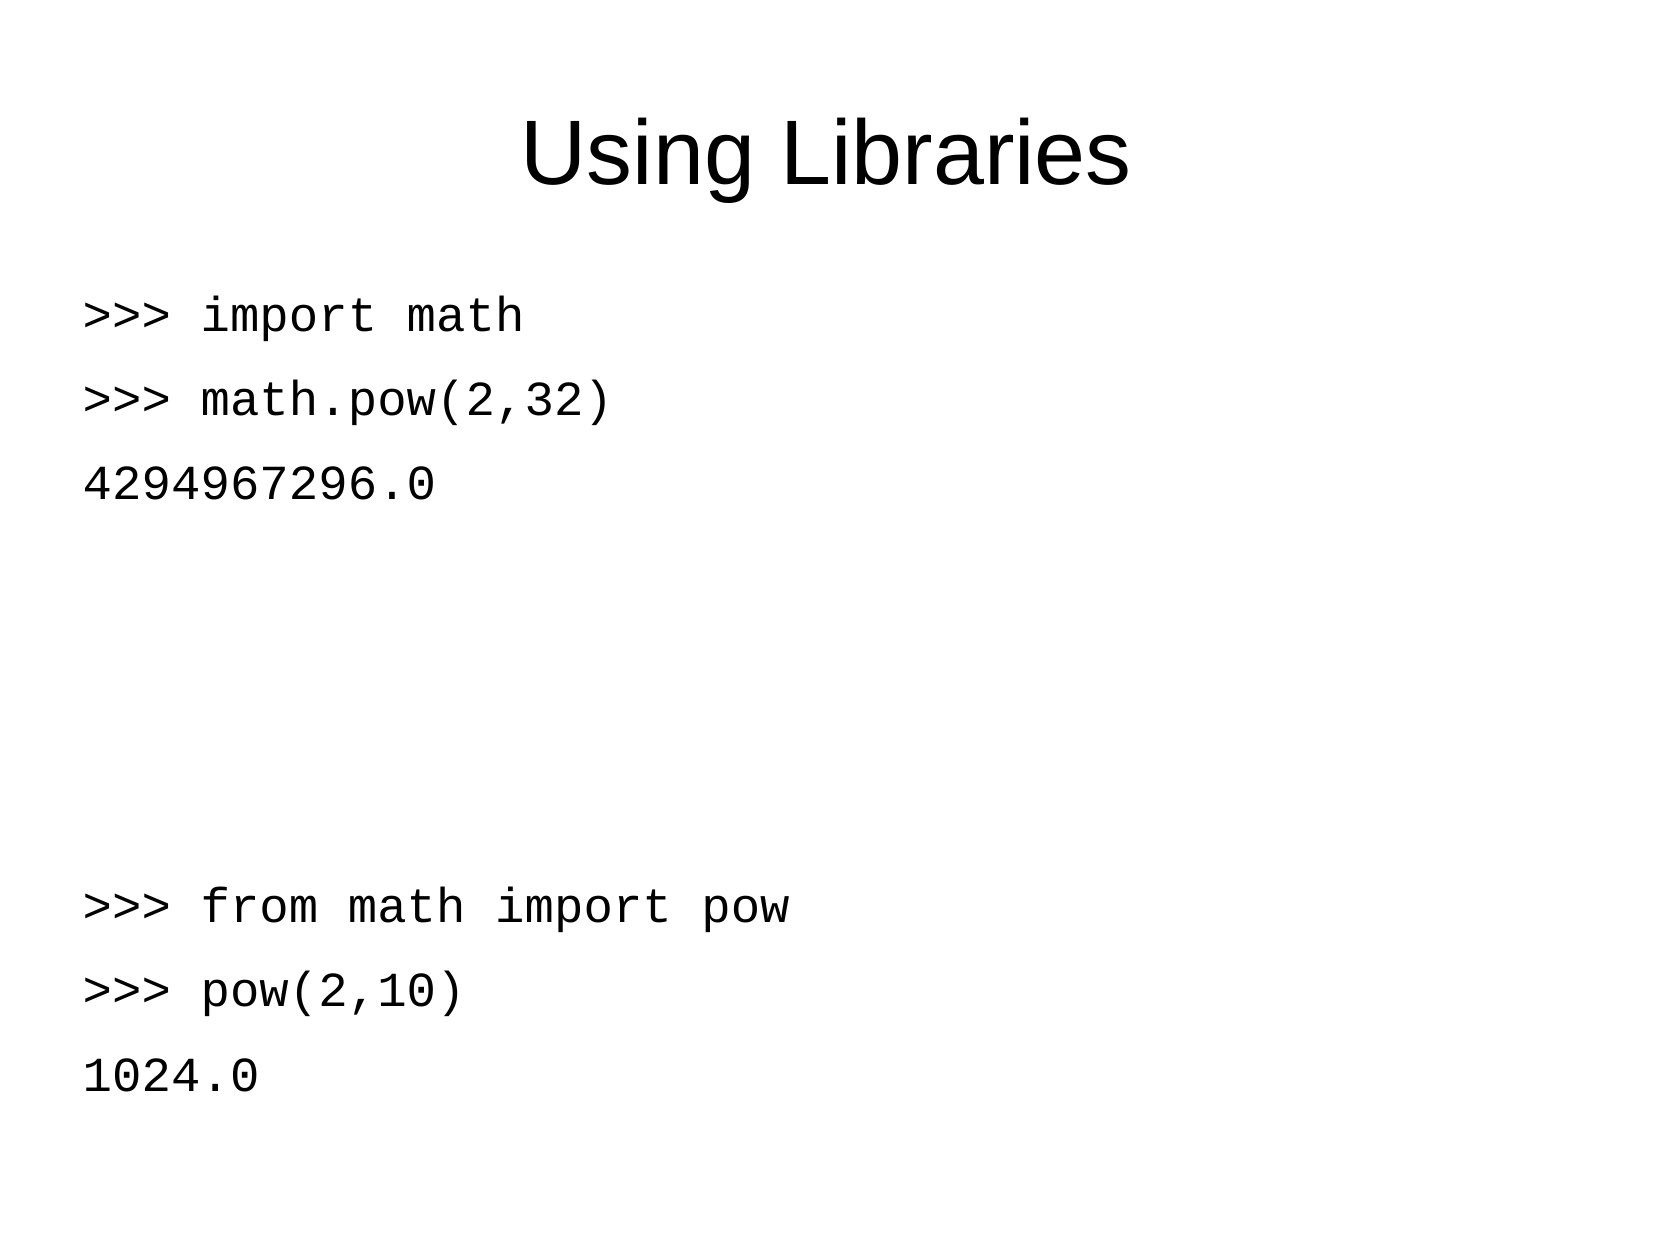

# Using Libraries
>>> import math
>>> math.pow(2,32)
4294967296.0
>>> from math import pow
>>> pow(2,10)
1024.0